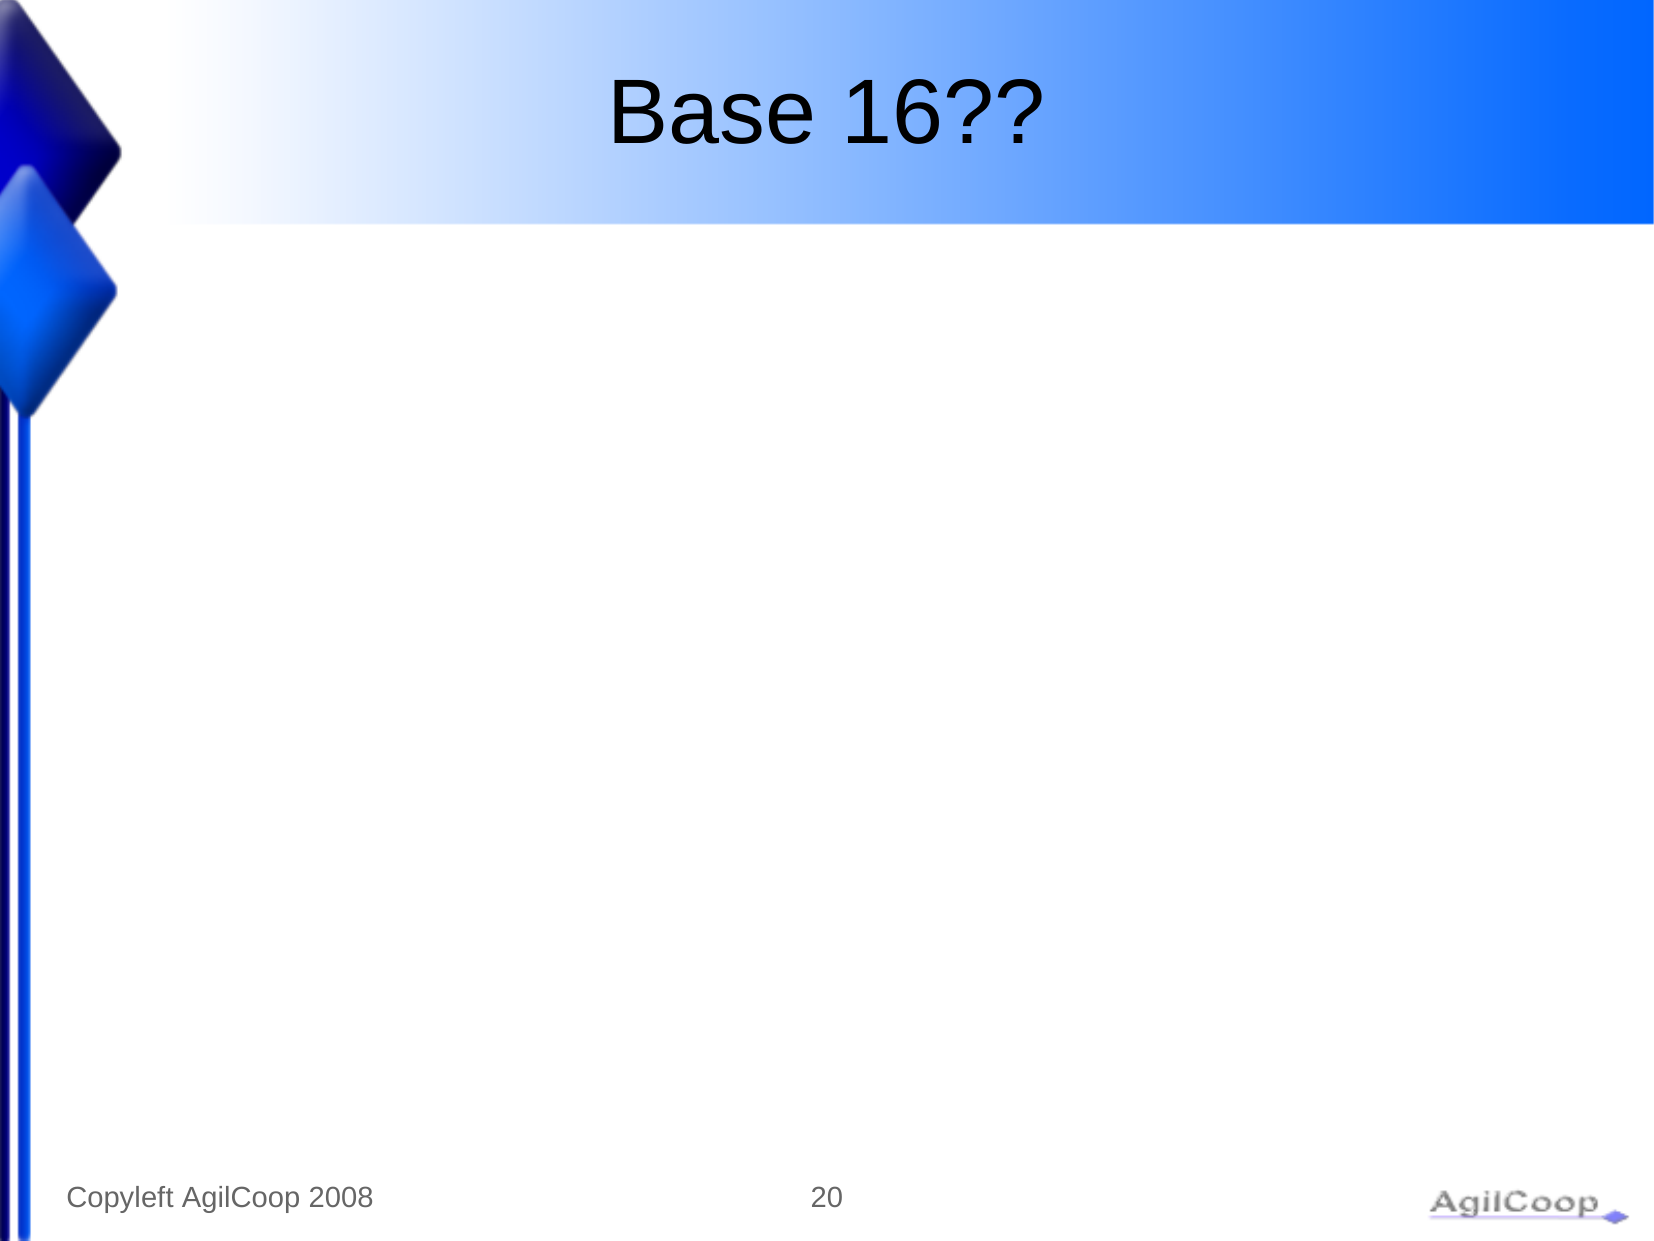

# Base 16??
Copyleft AgilCoop 2008
20